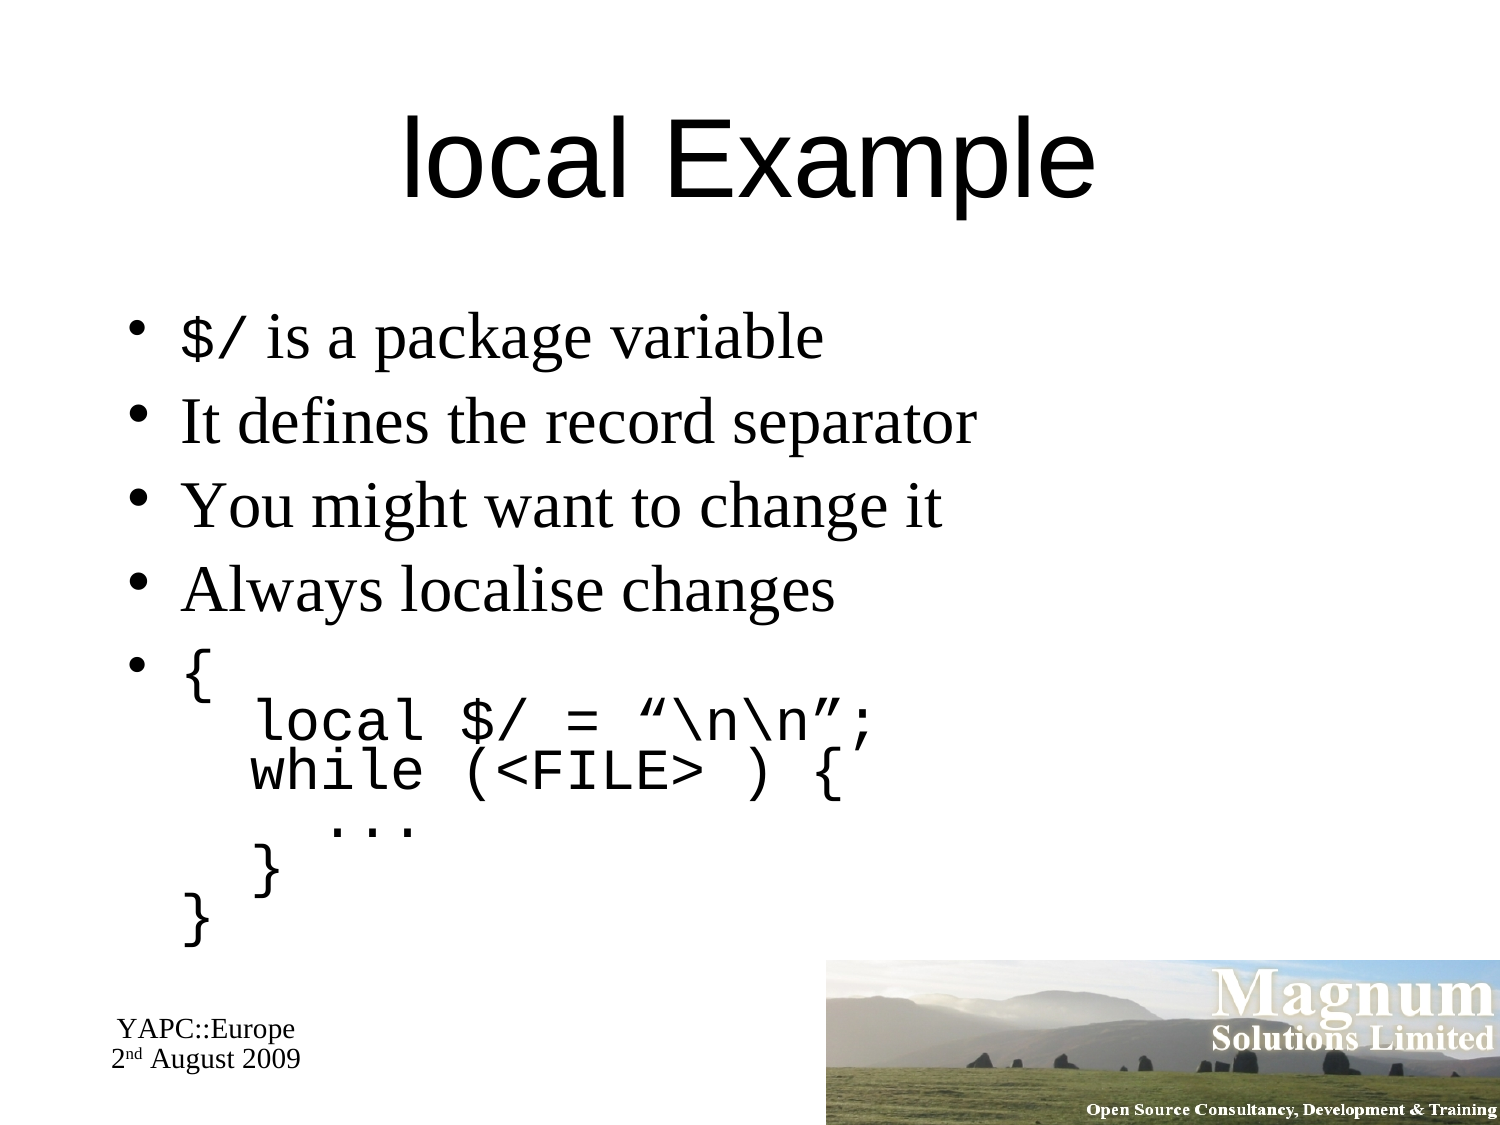

# local Example
$/ is a package variable
It defines the record separator
You might want to change it
Always localise changes
{
 local $/ = “\n\n”;
 while (<FILE> ) {
 ...
 }
}
14